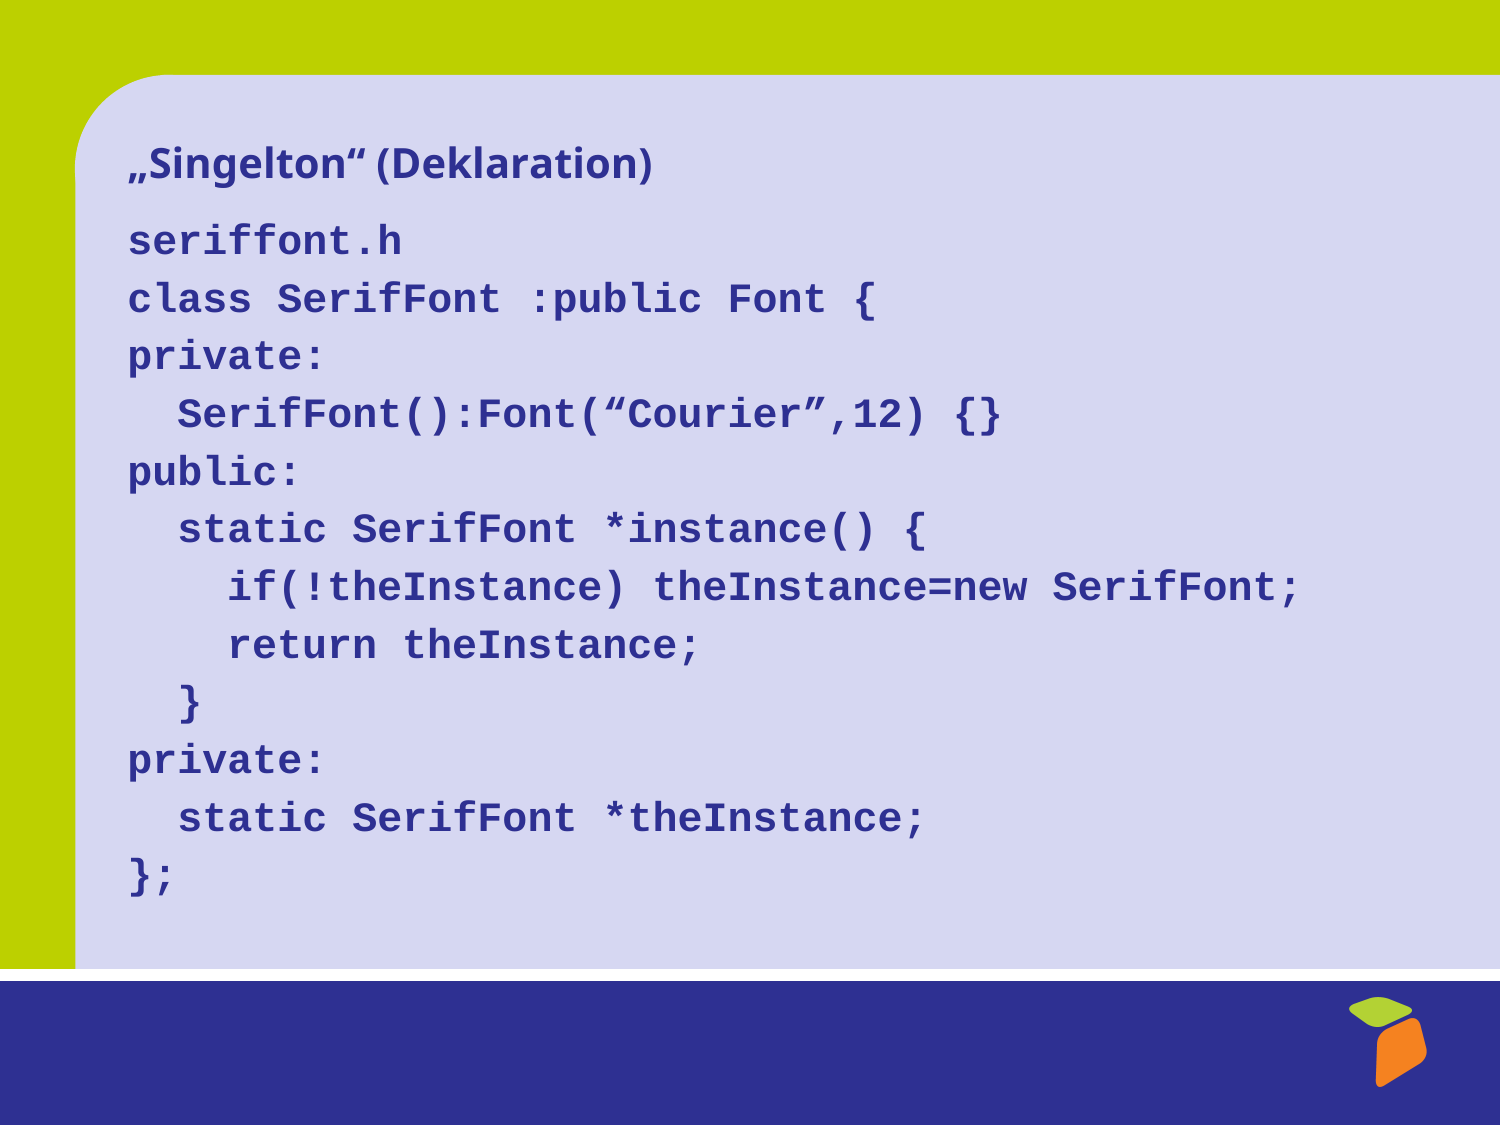

# „Singelton“ (Deklaration)
seriffont.h
class SerifFont :public Font {
private:
 SerifFont():Font(“Courier”,12) {}
public:
 static SerifFont *instance() {
 if(!theInstance) theInstance=new SerifFont;
 return theInstance;
 }
private:
 static SerifFont *theInstance;
};